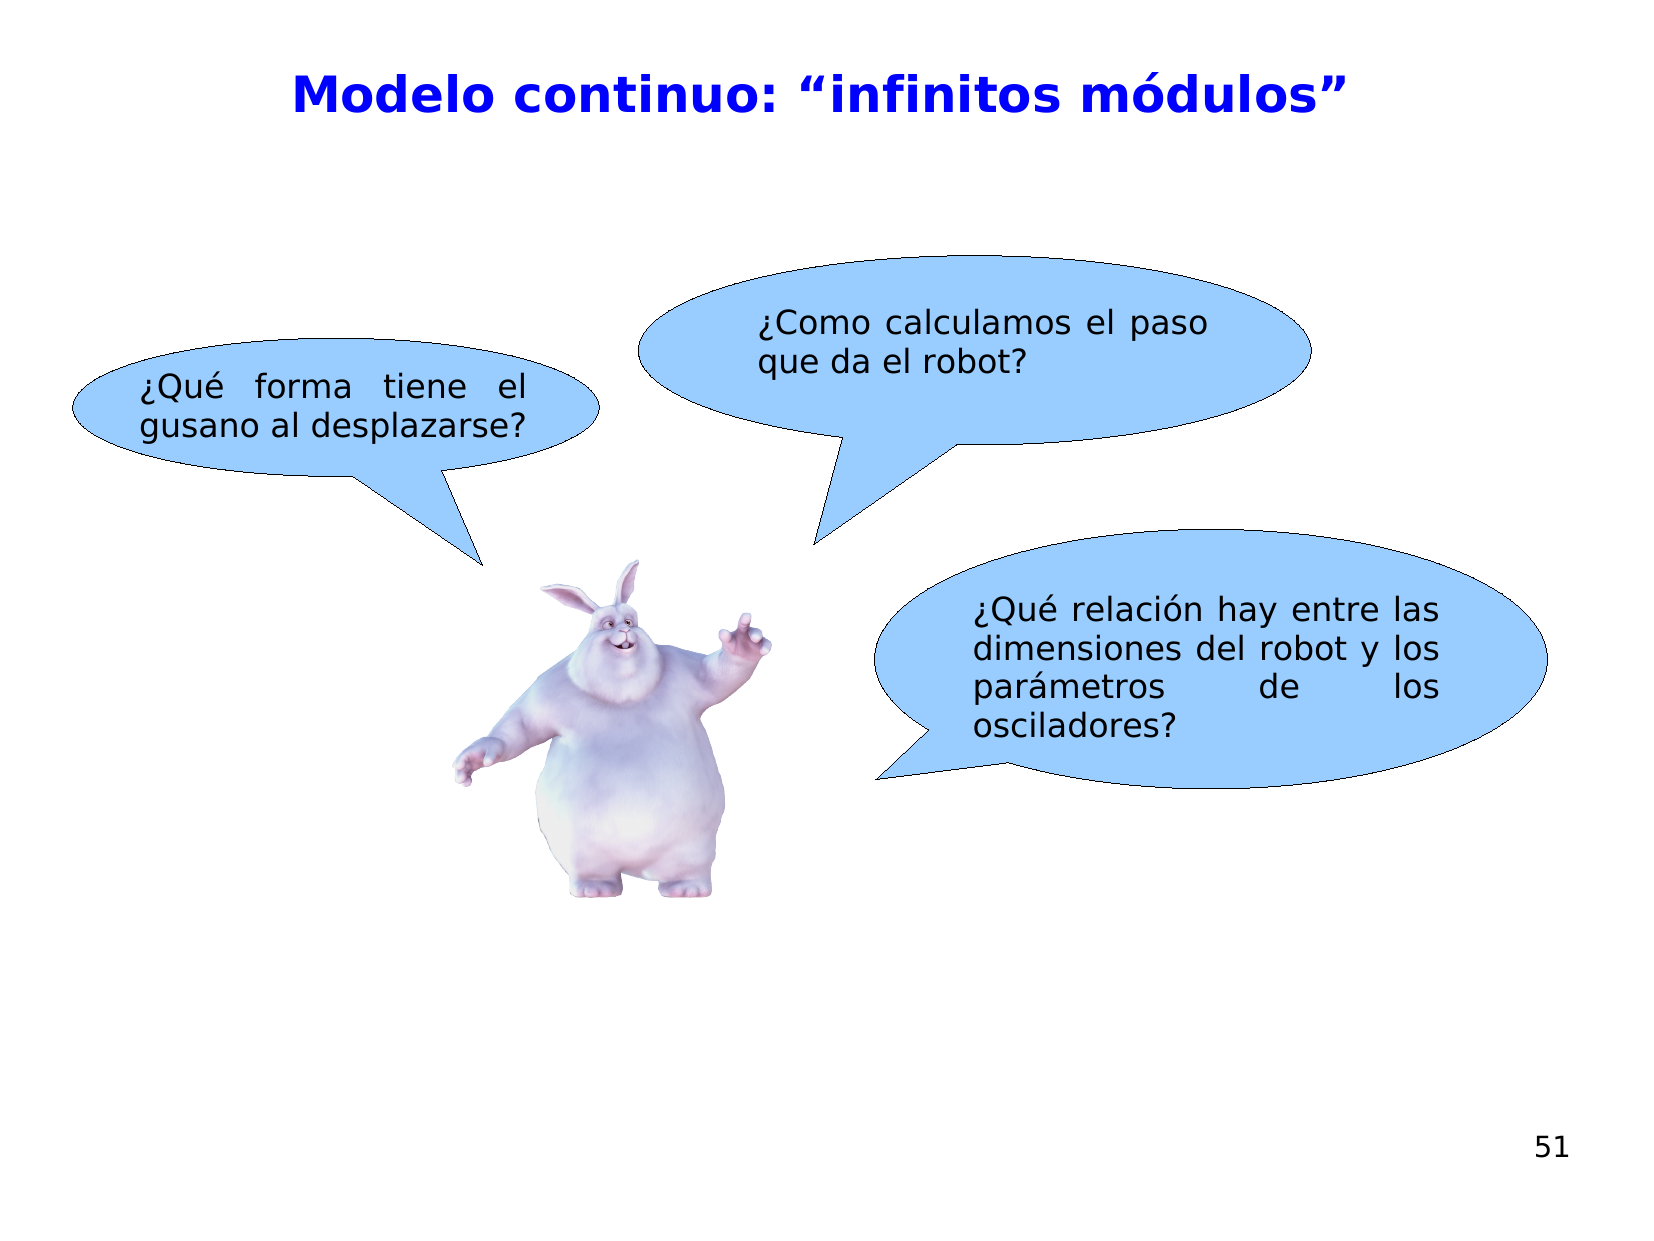

Modelo continuo: “infinitos módulos”
¿Como calculamos el paso que da el robot?
¿Qué forma tiene el gusano al desplazarse?
¿Qué relación hay entre las dimensiones del robot y los parámetros de los osciladores?
51